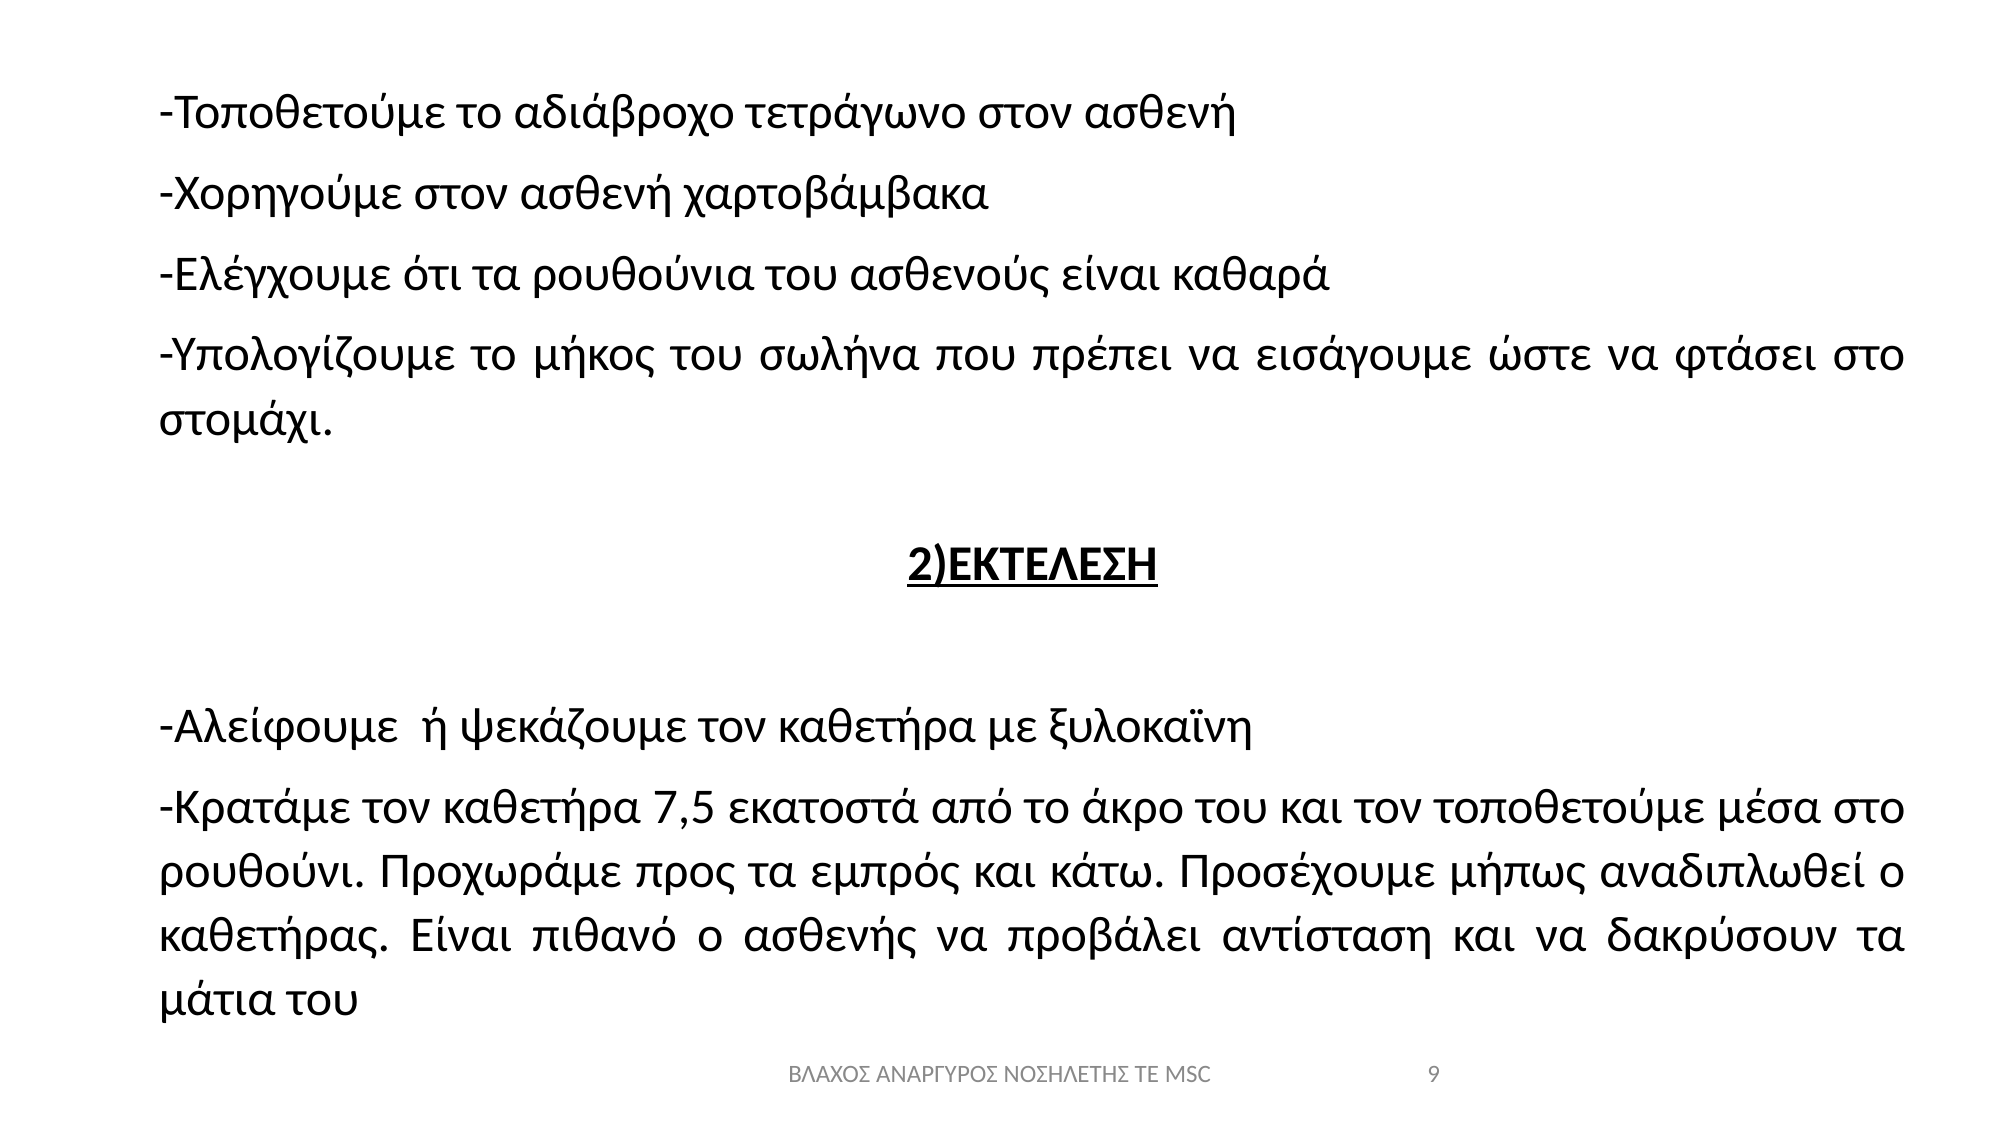

-Τοποθετούμε το αδιάβροχο τετράγωνο στον ασθενή
-Χορηγούμε στον ασθενή χαρτοβάμβακα
-Ελέγχουμε ότι τα ρουθούνια του ασθενούς είναι καθαρά
-Υπολογίζουμε το μήκος του σωλήνα που πρέπει να εισάγουμε ώστε να φτάσει στο στομάχι.
2)ΕΚΤΕΛΕΣΗ
-Aλείφουμε ή ψεκάζουμε τον καθετήρα με ξυλοκαϊνη
-Κρατάμε τον καθετήρα 7,5 εκατοστά από το άκρο του και τον τοποθετούμε μέσα στο ρουθούνι. Προχωράμε προς τα εμπρός και κάτω. Προσέχουμε μήπως αναδιπλωθεί ο καθετήρας. Είναι πιθανό ο ασθενής να προβάλει αντίσταση και να δακρύσουν τα μάτια του
ΒΛΑΧΟΣ ΑΝΑΡΓΥΡΟΣ ΝΟΣΗΛΕΤΗΣ ΤΕ MSC